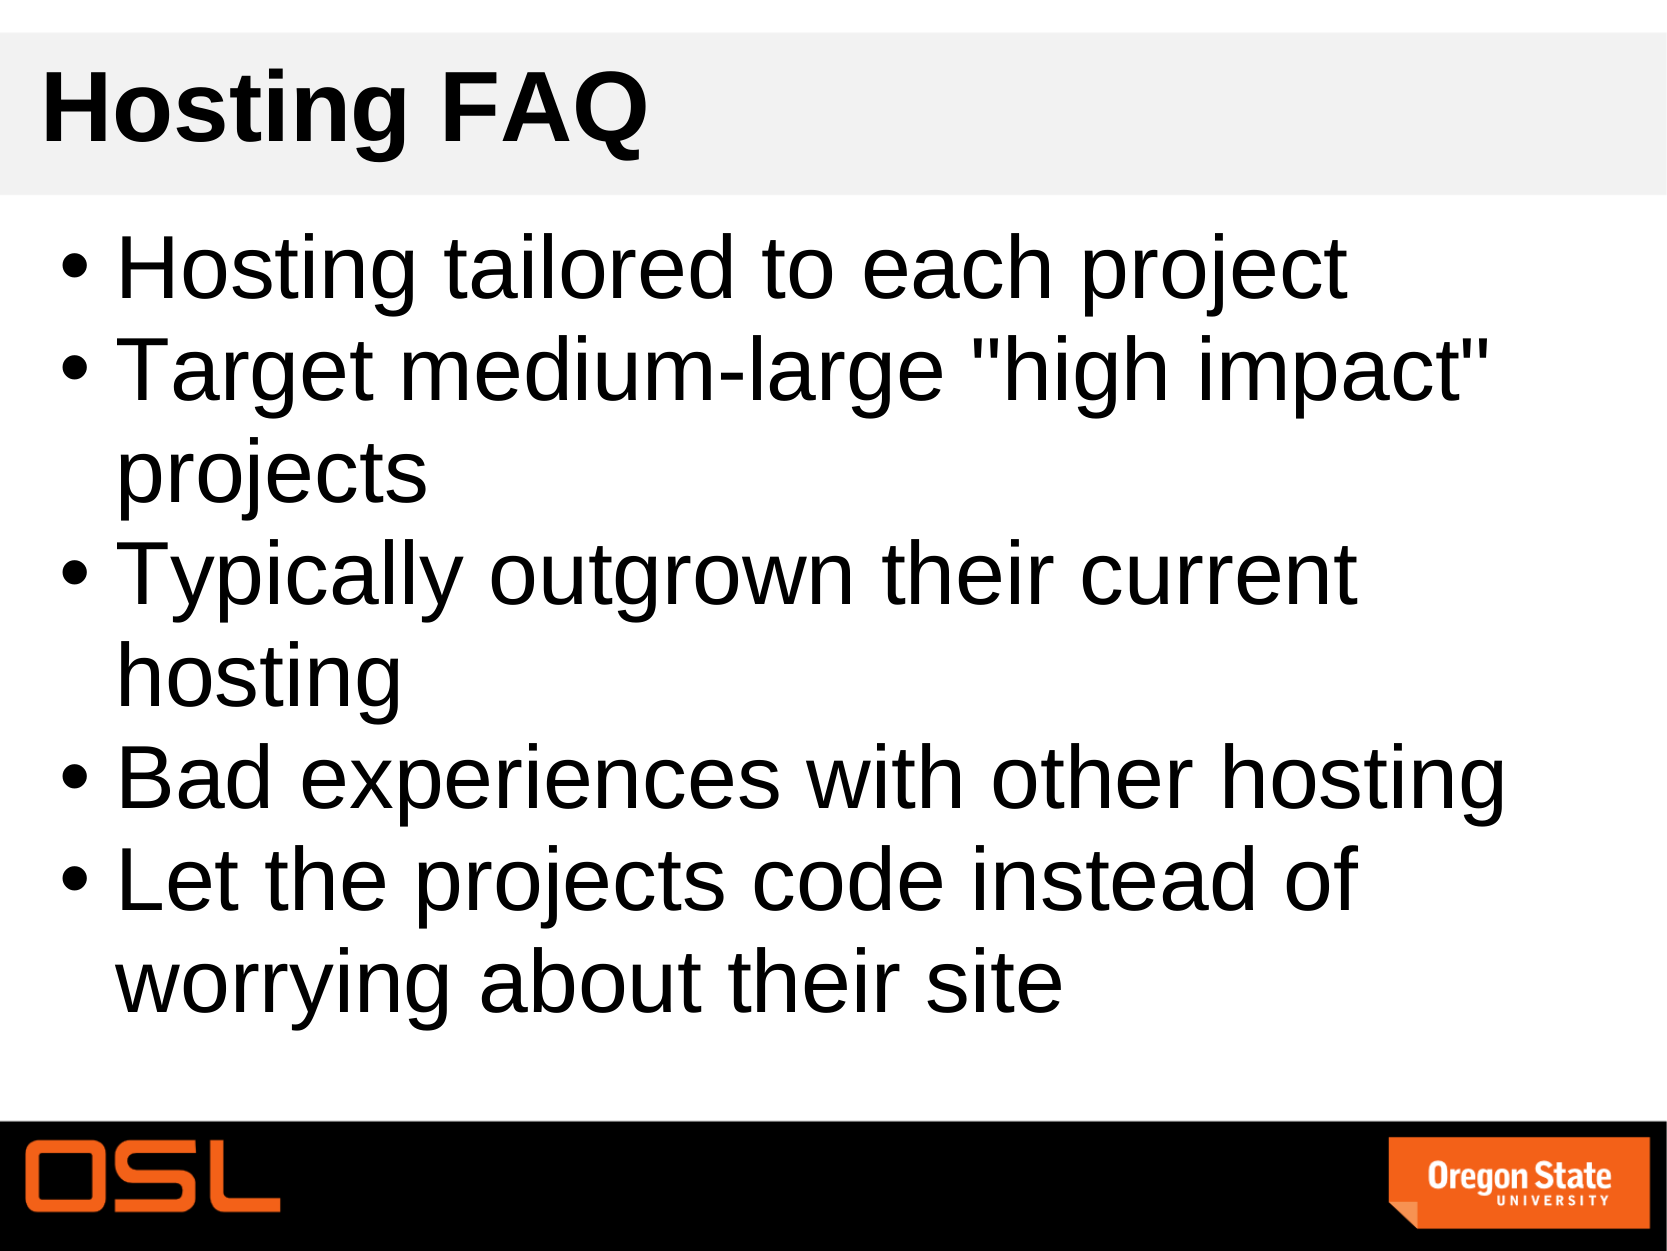

# Hosting FAQ
Hosting tailored to each project
Target medium-large "high impact" projects
Typically outgrown their current hosting
Bad experiences with other hosting
Let the projects code instead of worrying about their site